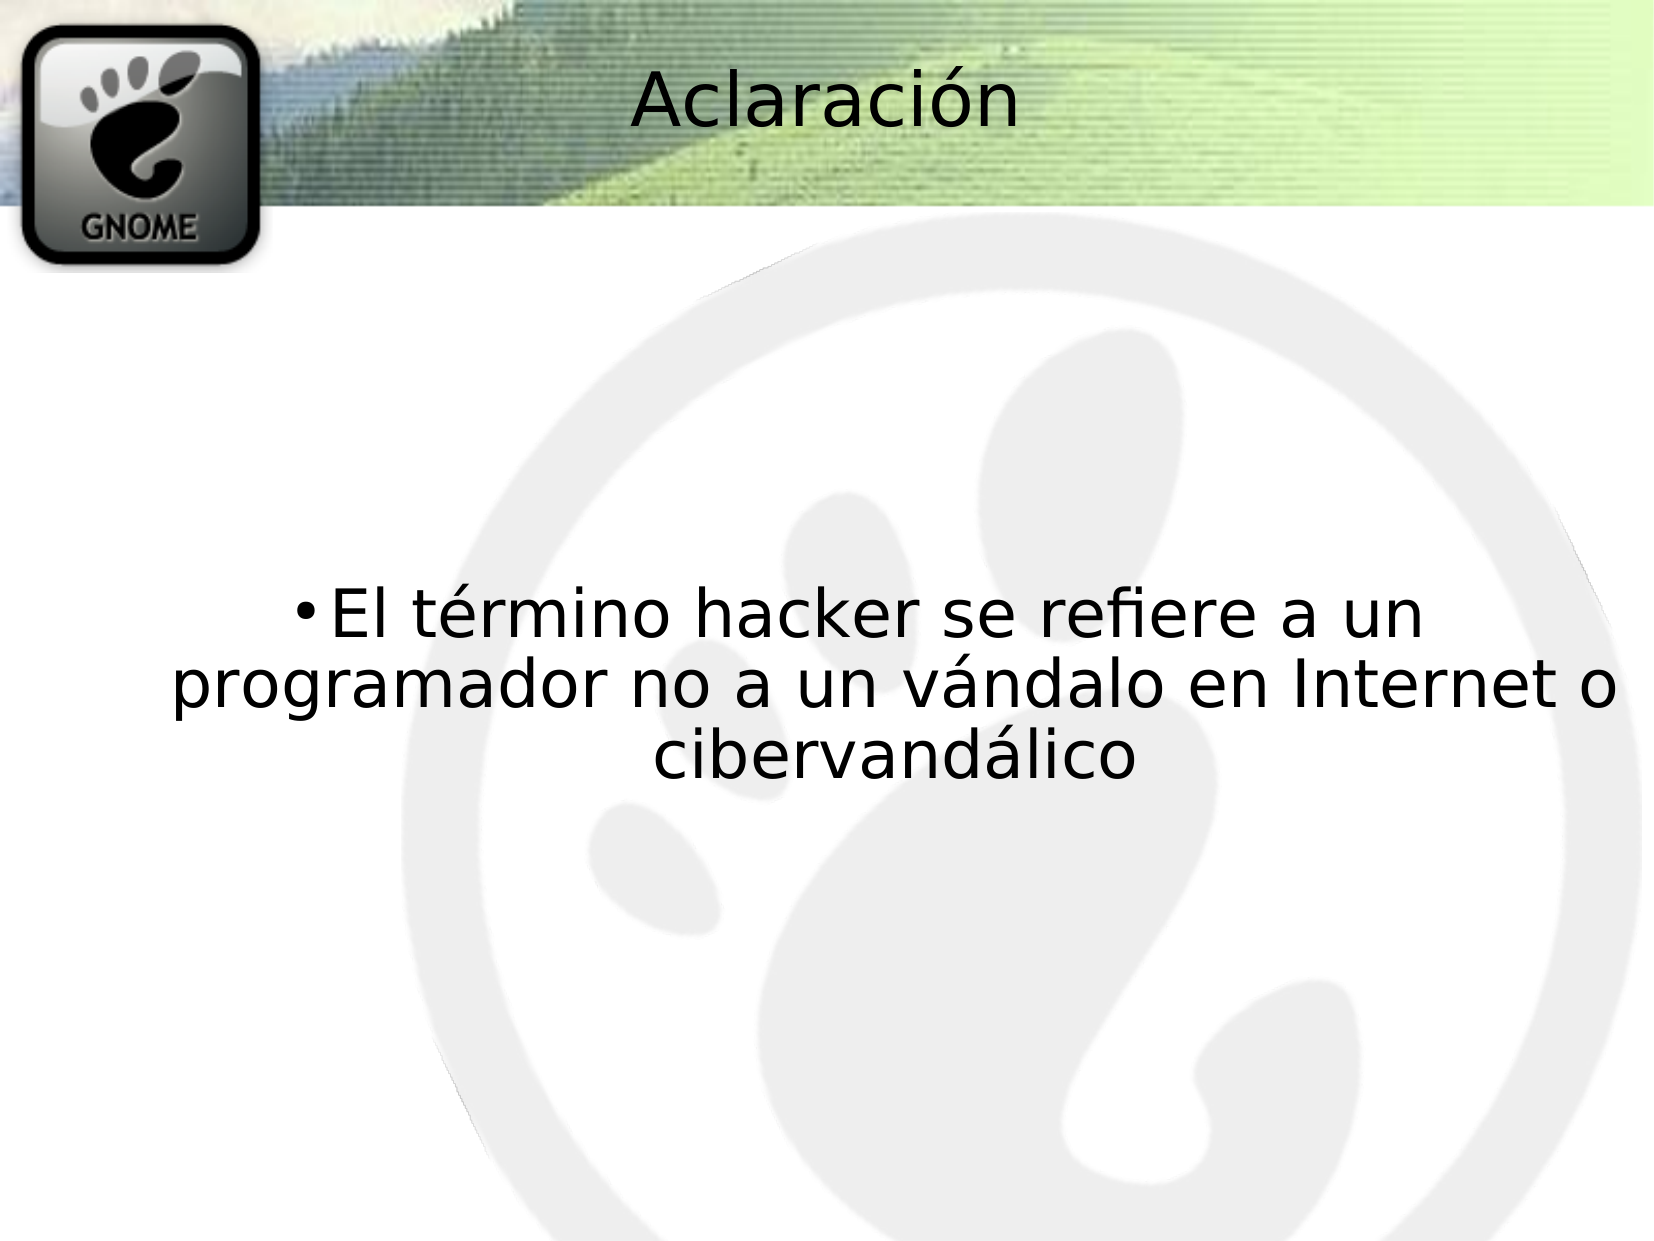

# Aclaración
El término hacker se refiere a un programador no a un vándalo en Internet o cibervandálico